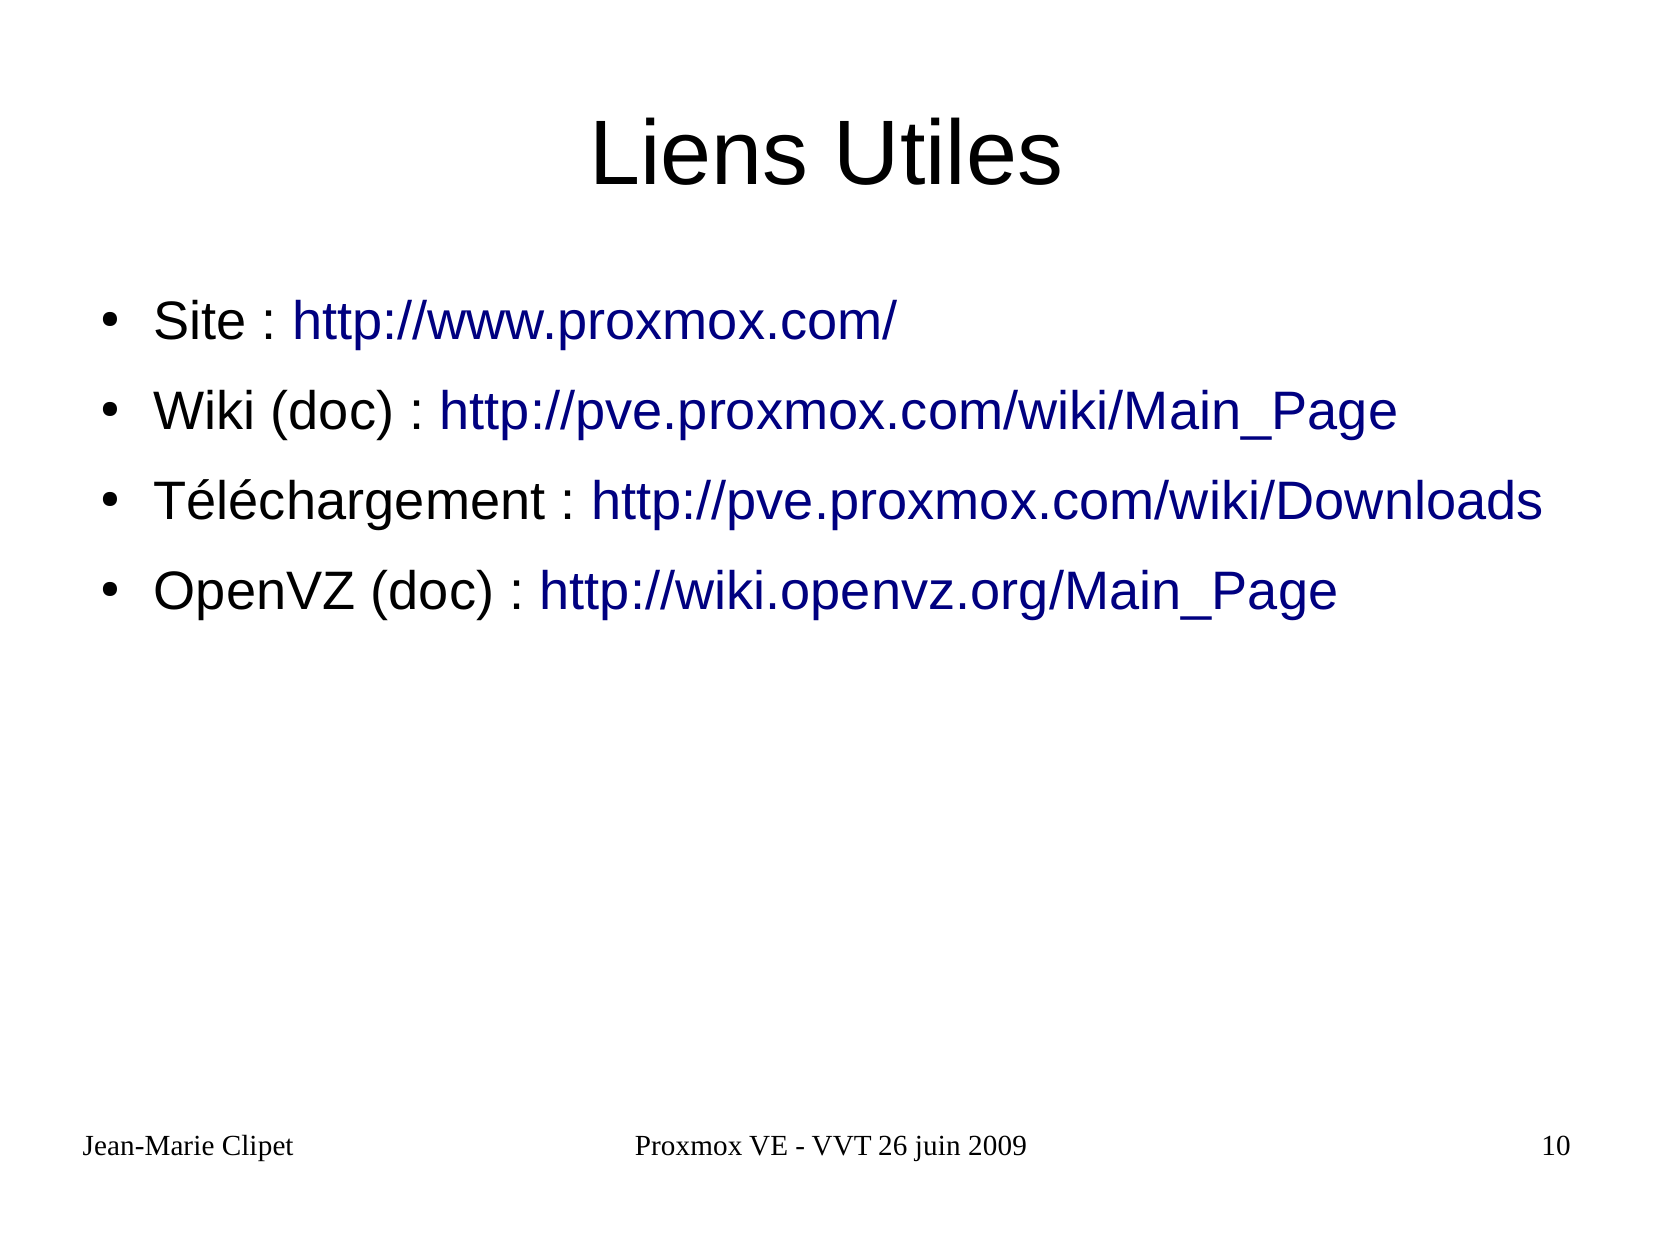

# Liens Utiles
Site : http://www.proxmox.com/
Wiki (doc) : http://pve.proxmox.com/wiki/Main_Page
Téléchargement : http://pve.proxmox.com/wiki/Downloads
OpenVZ (doc) : http://wiki.openvz.org/Main_Page
Jean-Marie Clipet
 Proxmox VE - VVT 26 juin 2009
10